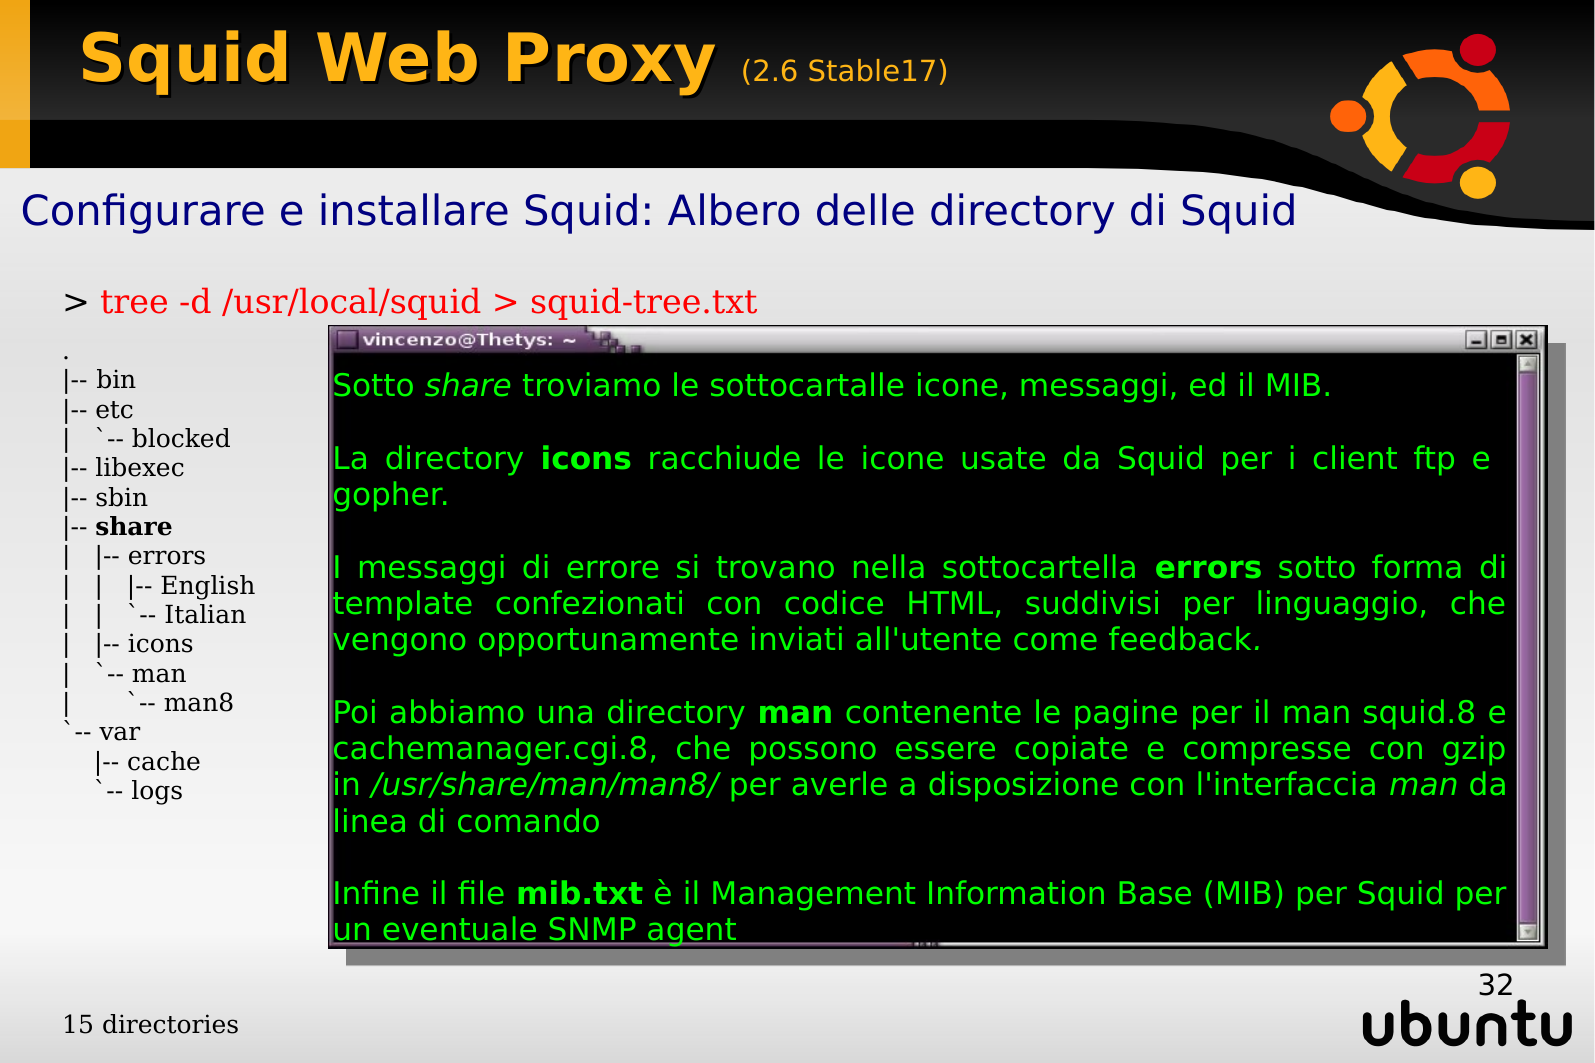

Squid Web Proxy (2.6 Stable17)
Configurare e installare Squid: Albero delle directory di Squid
> tree -d /usr/local/squid > squid-tree.txt
.
|-- bin
|-- etc
| `-- blocked
|-- libexec
|-- sbin
|-- share
| |-- errors
| | |-- English
| | `-- Italian
| |-- icons
| `-- man
| `-- man8
`-- var
 |-- cache
 `-- logs
15 directories
Sotto share troviamo le sottocartalle icone, messaggi, ed il MIB.
La directory icons racchiude le icone usate da Squid per i client ftp e gopher.
I messaggi di errore si trovano nella sottocartella errors sotto forma di template confezionati con codice HTML, suddivisi per linguaggio, che vengono opportunamente inviati all'utente come feedback.
Poi abbiamo una directory man contenente le pagine per il man squid.8 e cachemanager.cgi.8, che possono essere copiate e compresse con gzip in /usr/share/man/man8/ per averle a disposizione con l'interfaccia man da linea di comando
Infine il file mib.txt è il Management Information Base (MIB) per Squid per un eventuale SNMP agent
32